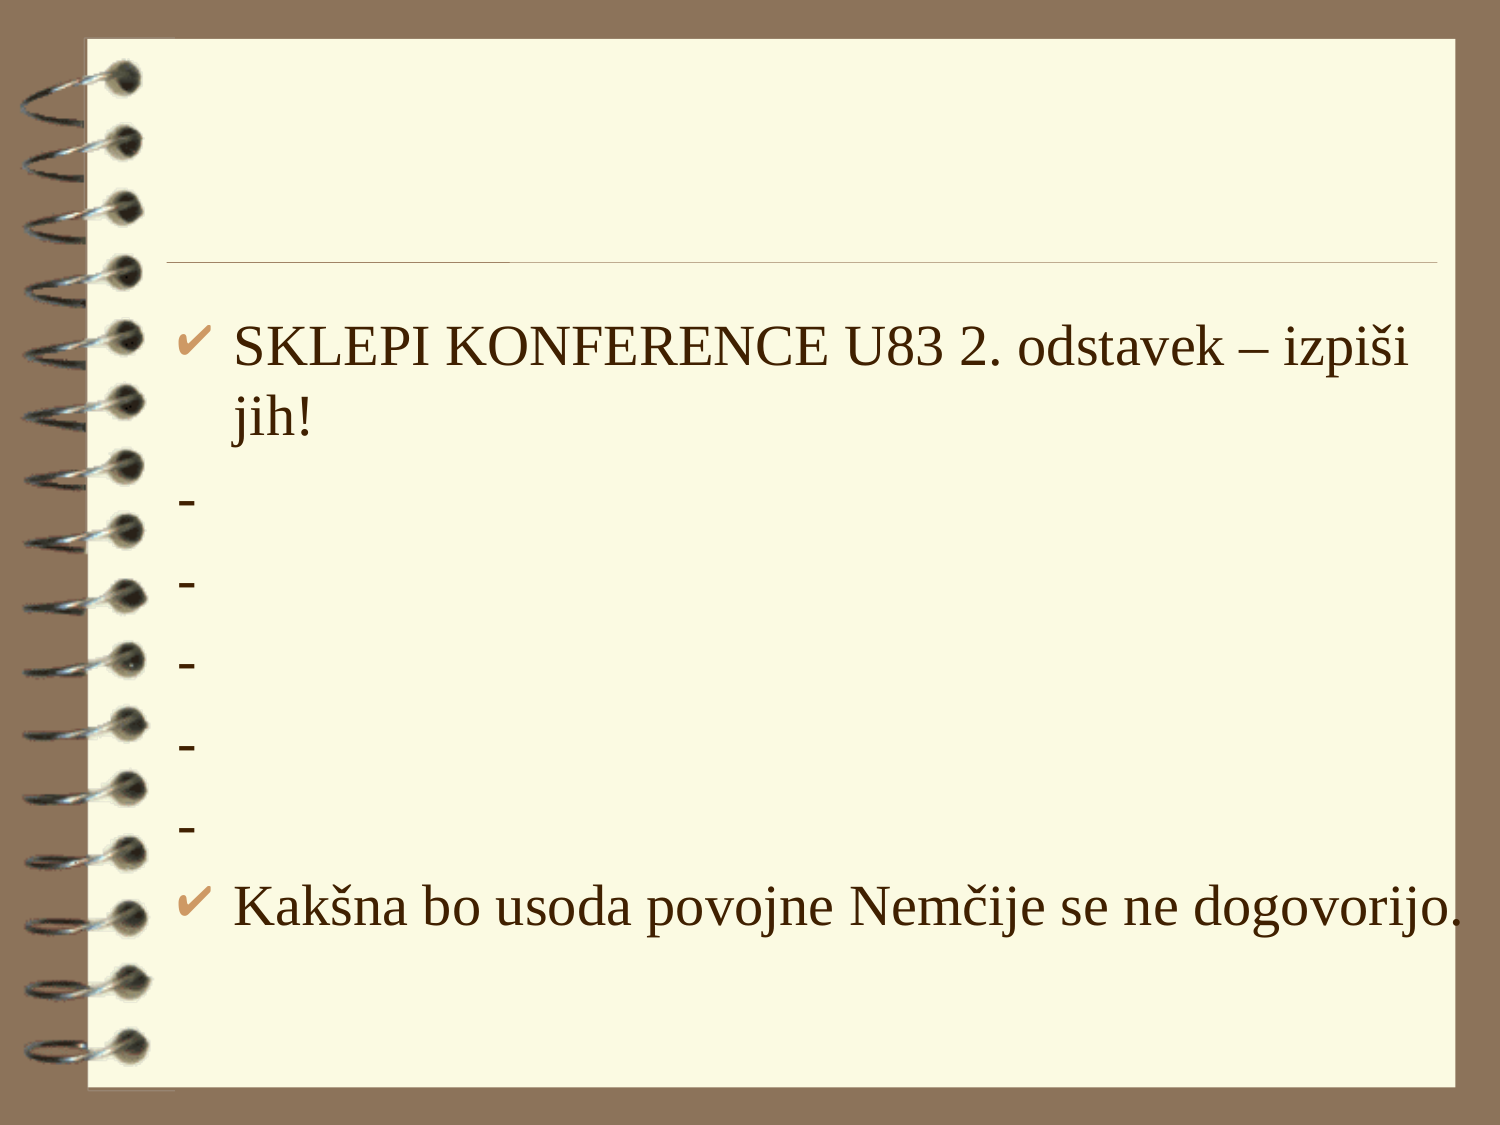

# SKLEPI KONFERENCE U83 2. odstavek – izpiši jih!
-
-
-
-
-
Kakšna bo usoda povojne Nemčije se ne dogovorijo.